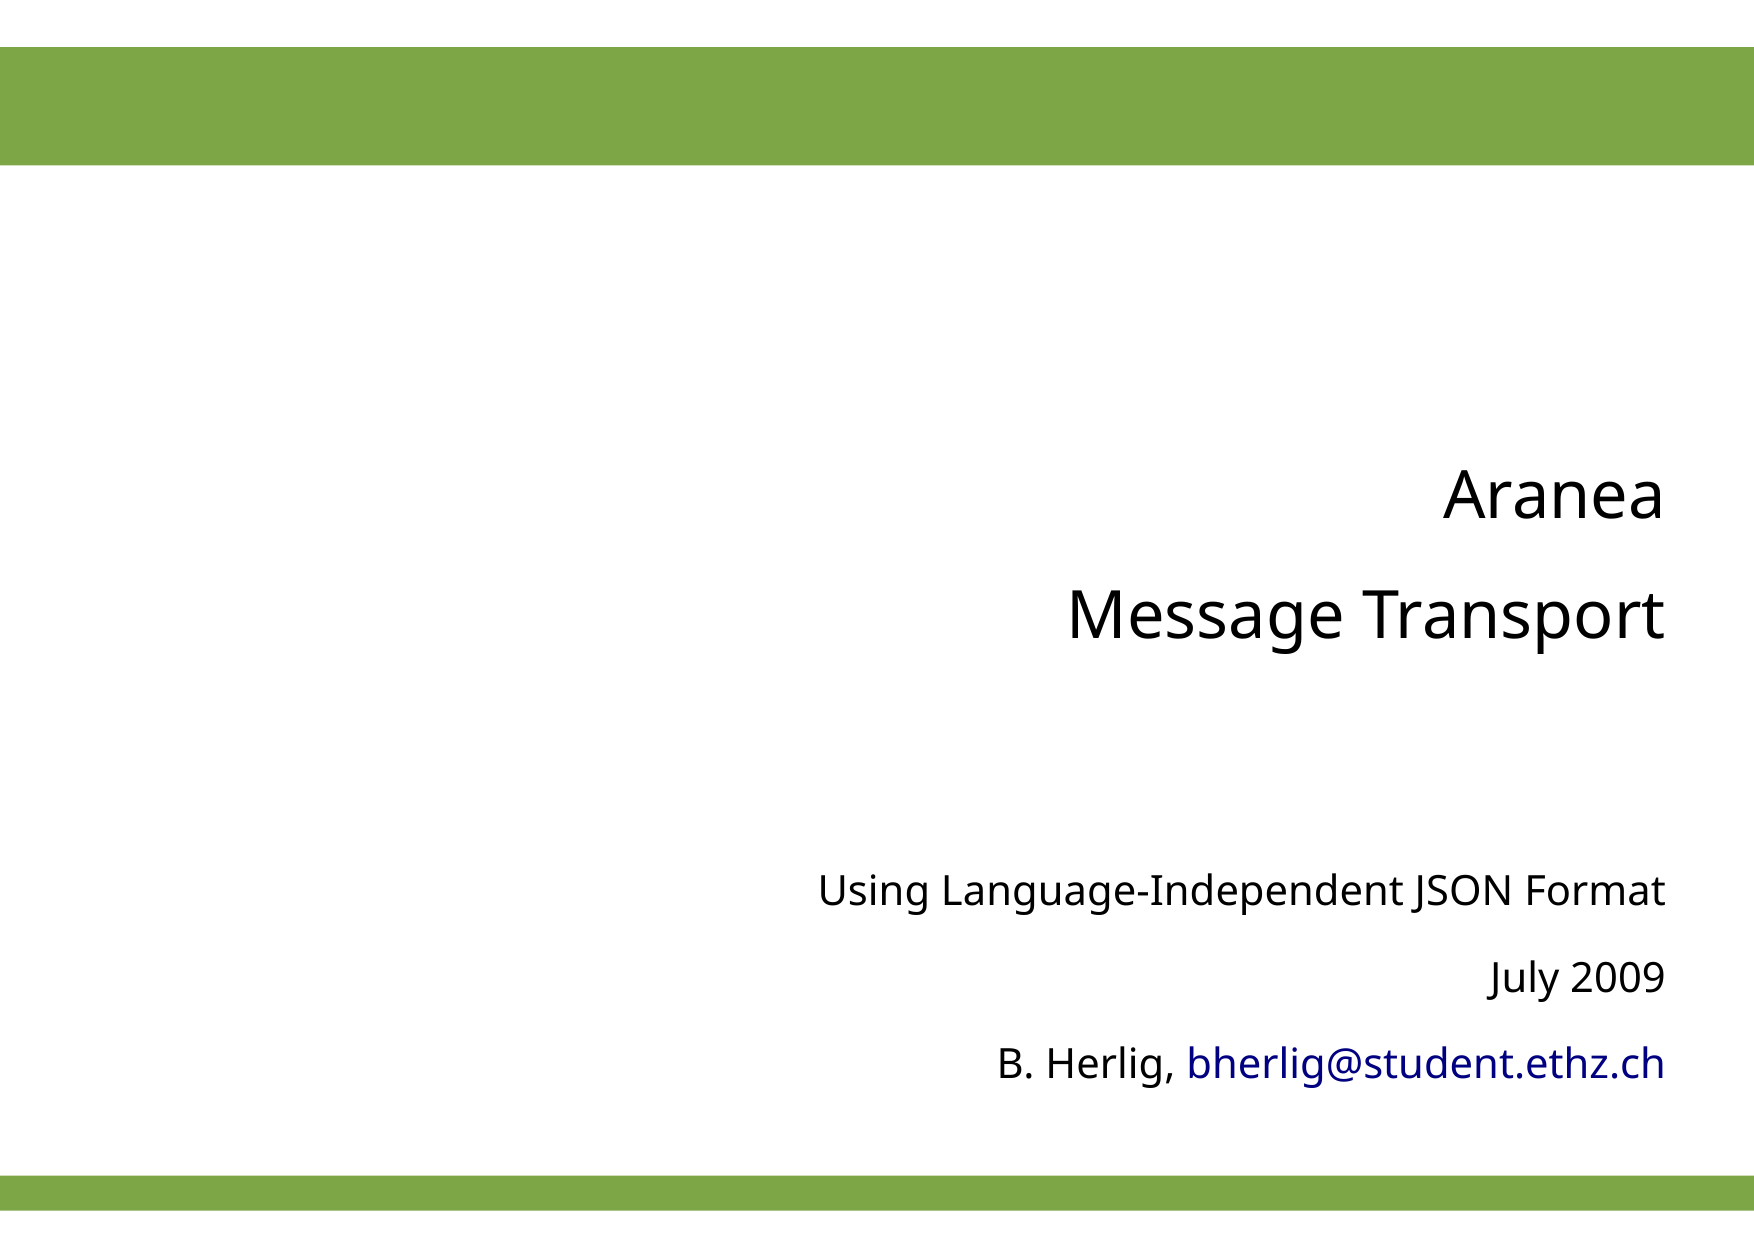

# Aranea
Message Transport
Using Language-Independent JSON Format
July 2009
B. Herlig, bherlig@student.ethz.ch
!